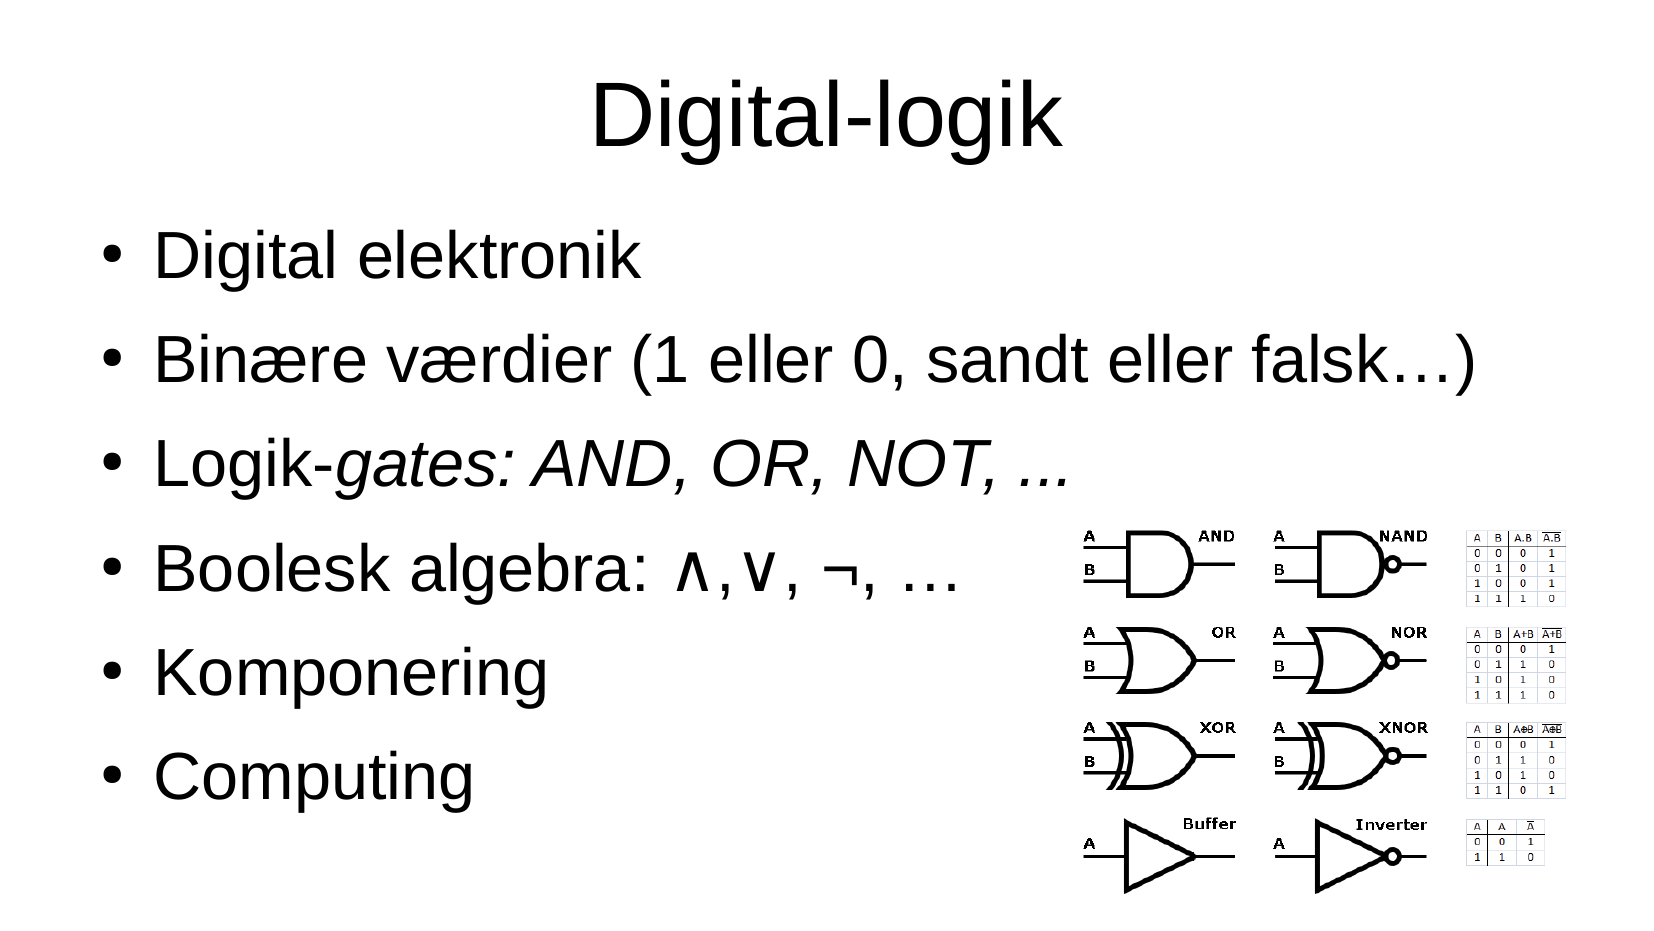

# Digital-logik
Digital elektronik
Binære værdier (1 eller 0, sandt eller falsk…)
Logik-gates: AND, OR, NOT, ...
Boolesk algebra: ∧,∨, ¬, …
Komponering
Computing